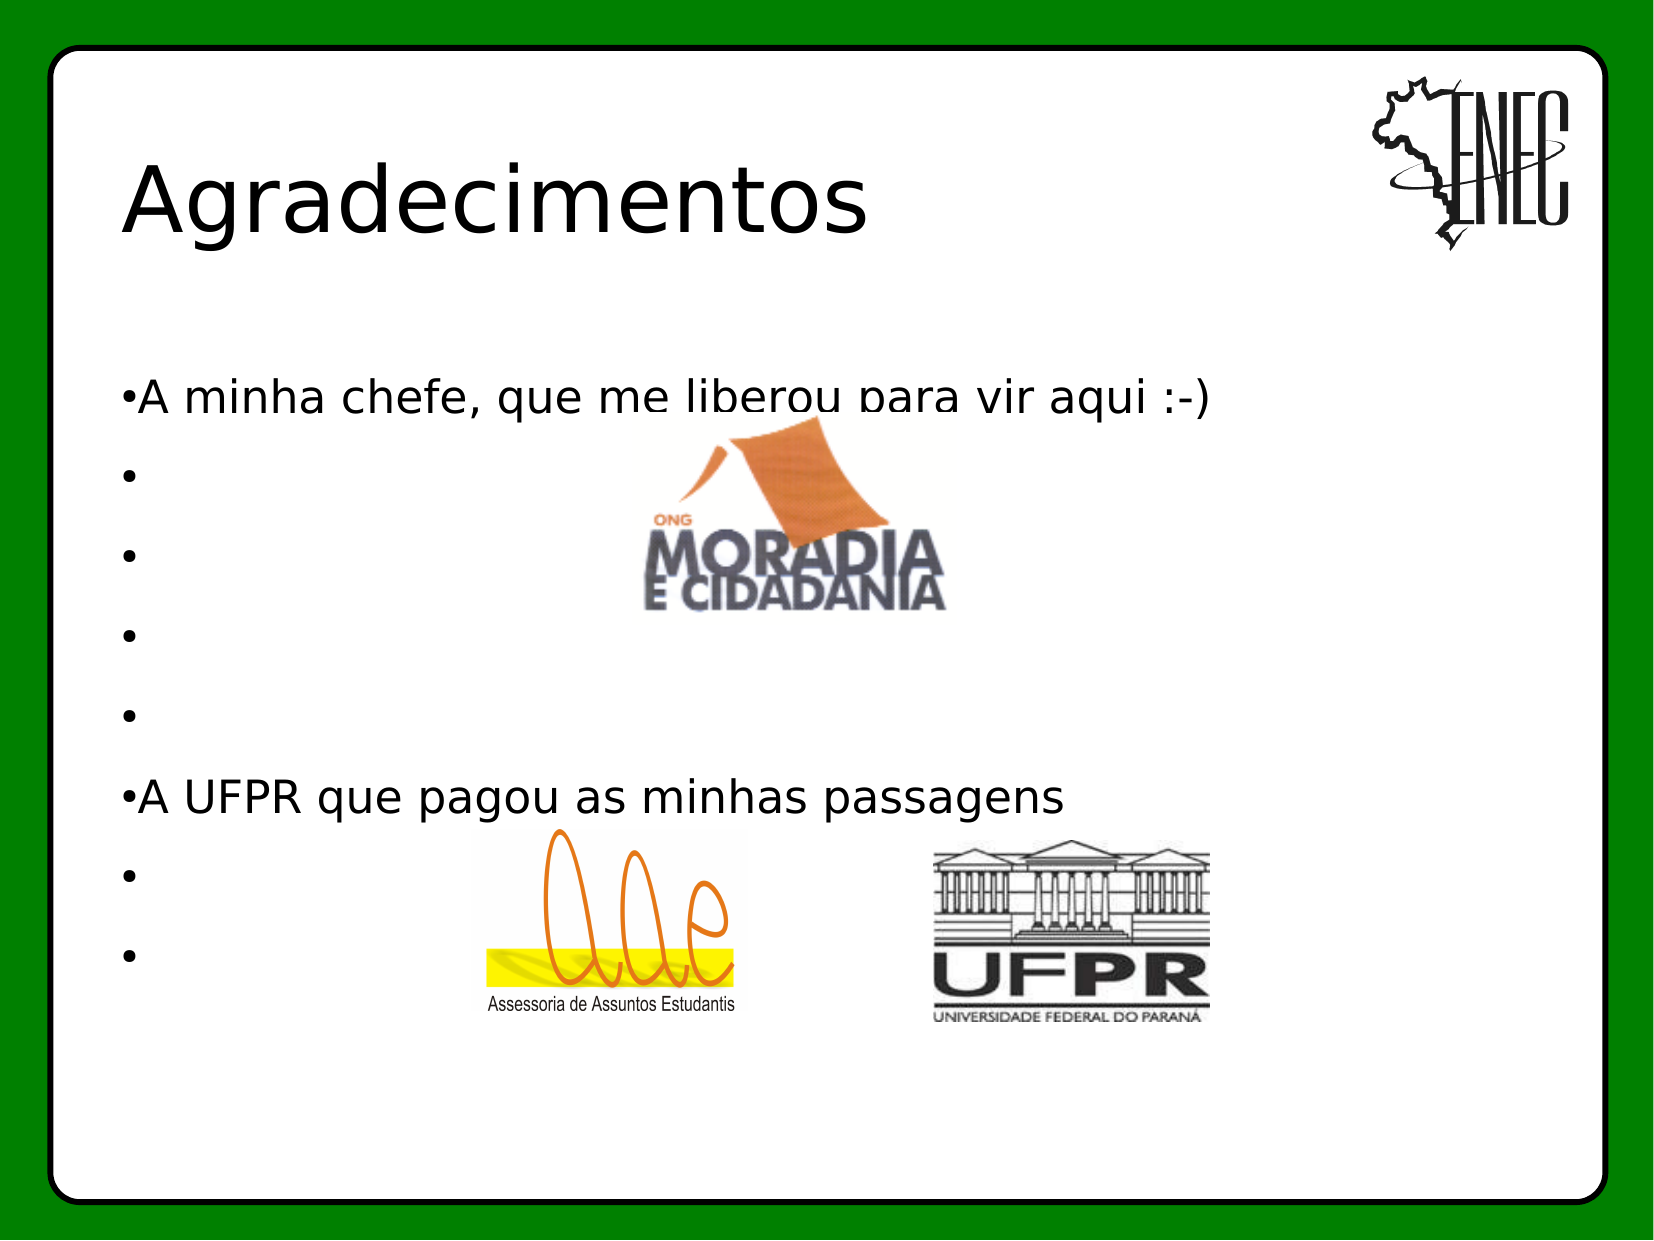

# Agradecimentos
A minha chefe, que me liberou para vir aqui :-)
A UFPR que pagou as minhas passagens